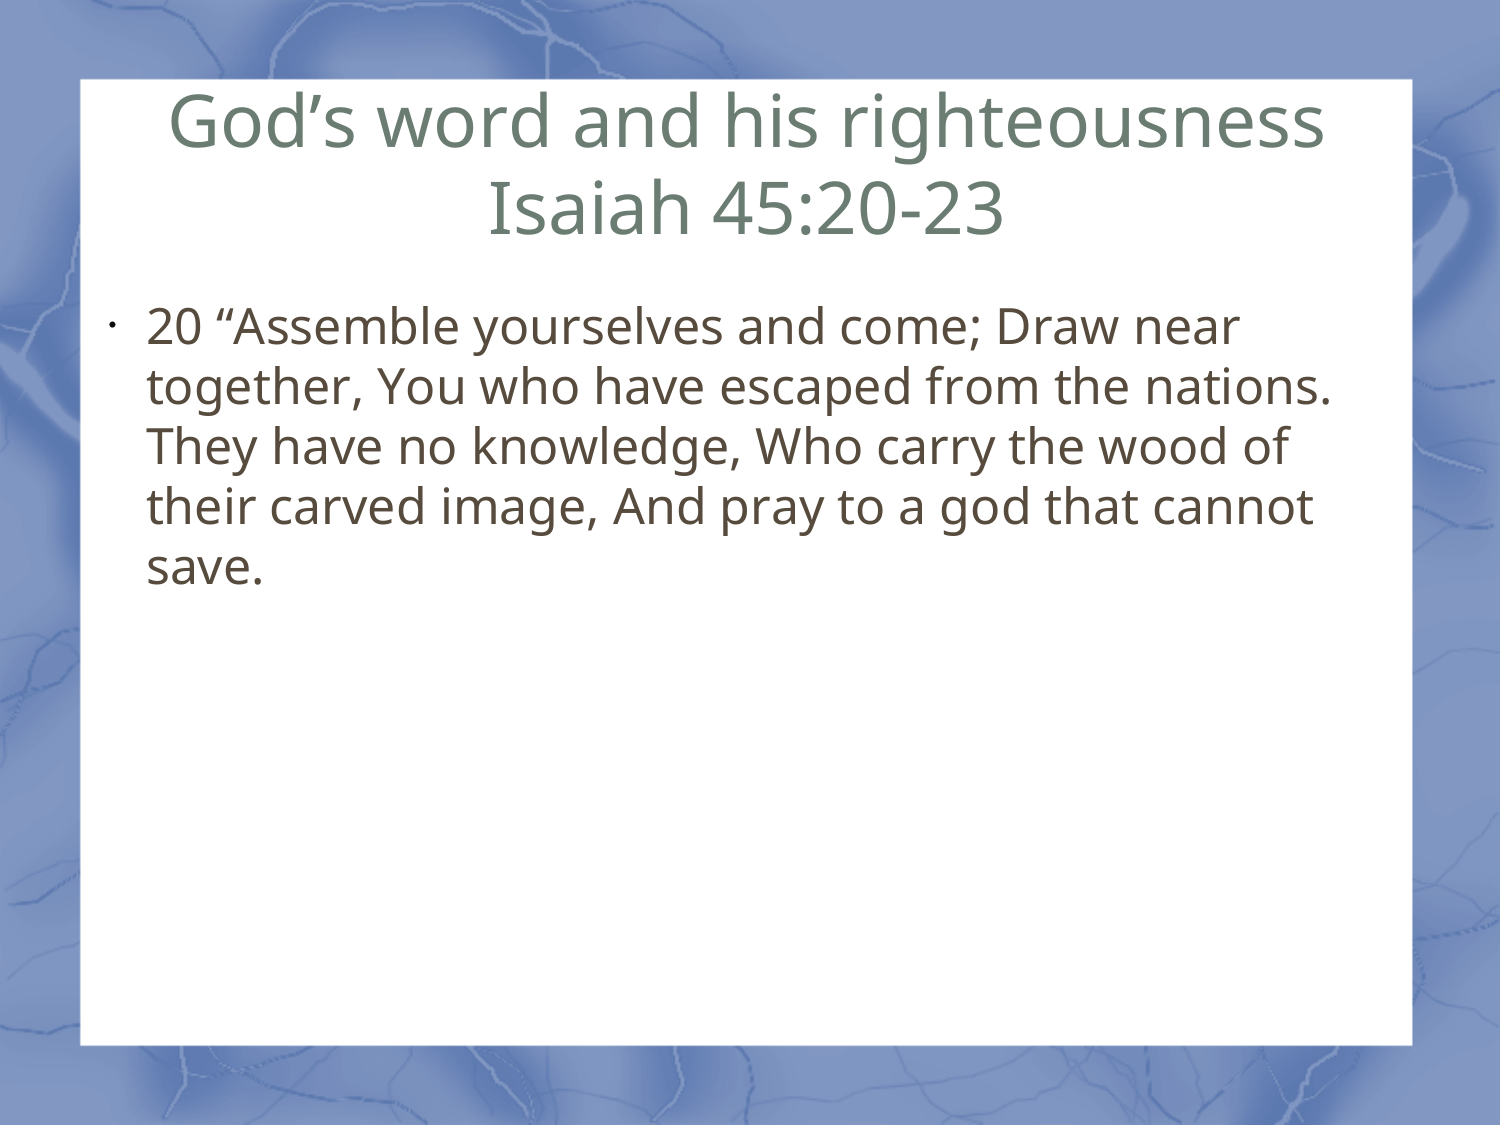

# God’s word and his righteousness Isaiah 45:20-23
20 “Assemble yourselves and come; Draw near together, You who have escaped from the nations. They have no knowledge, Who carry the wood of their carved image, And pray to a god that cannot save.